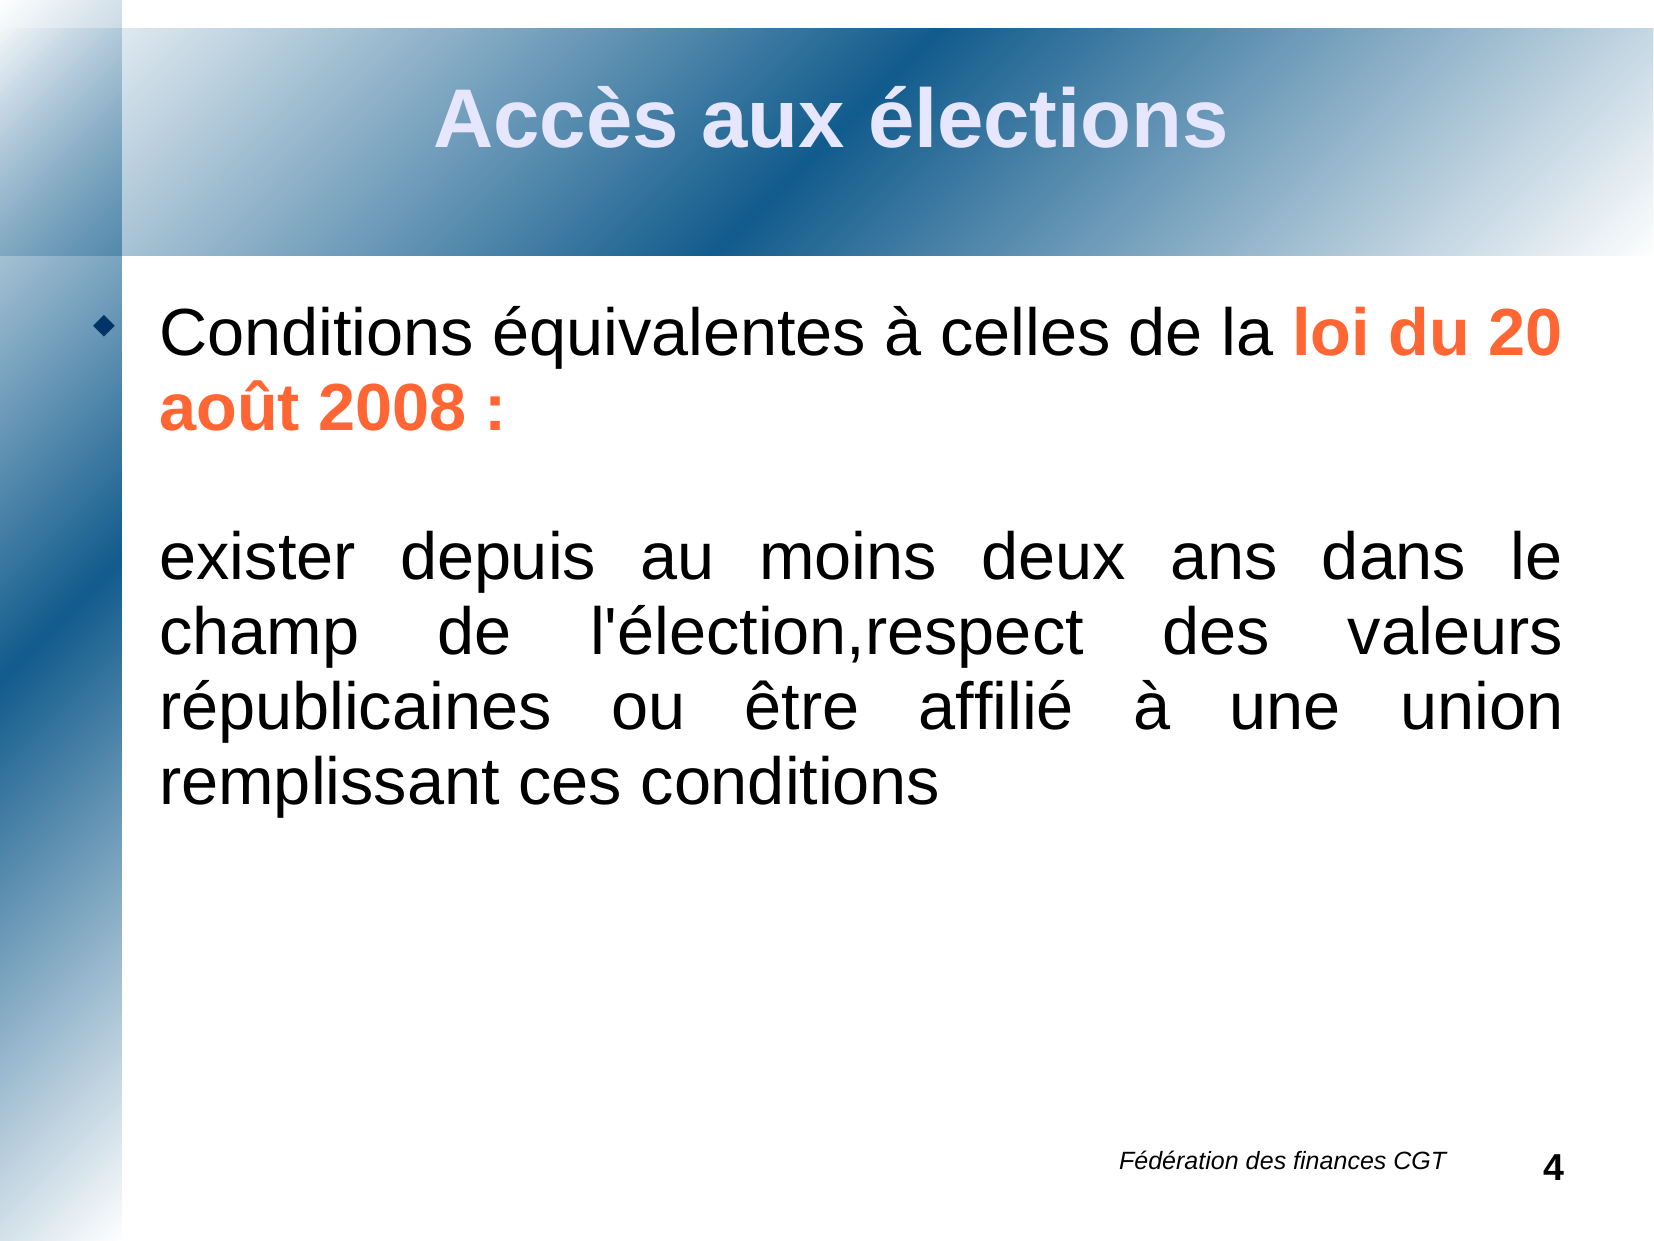

# Accès aux élections
Conditions équivalentes à celles de la loi du 20 août 2008 :
exister depuis au moins deux ans dans le champ de l'élection,respect des valeurs républicaines ou être affilié à une union remplissant ces conditions
Fédération des finances CGT